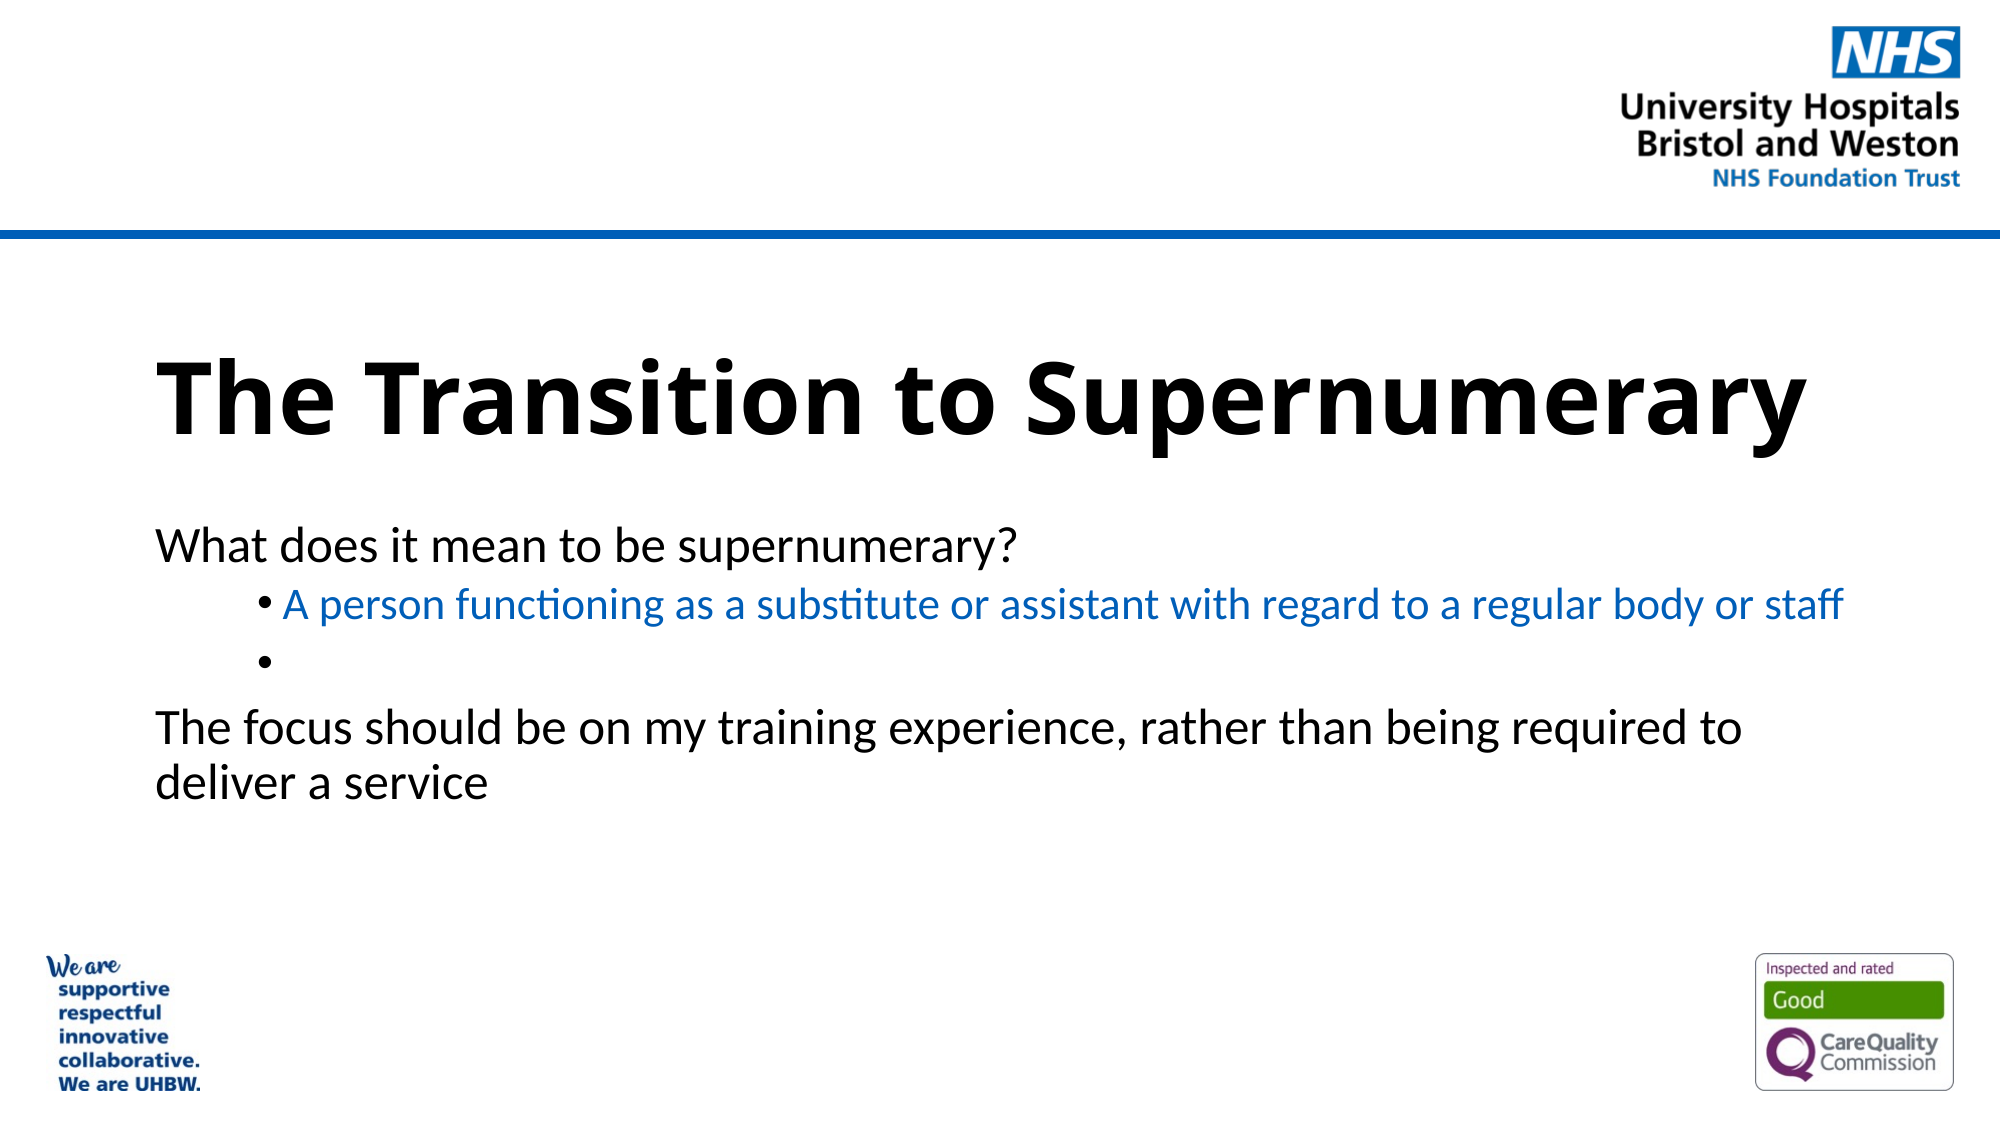

# The Transition to Supernumerary
What does it mean to be supernumerary?
A person functioning as a substitute or assistant with regard to a regular body or staff
The focus should be on my training experience, rather than being required to deliver a service